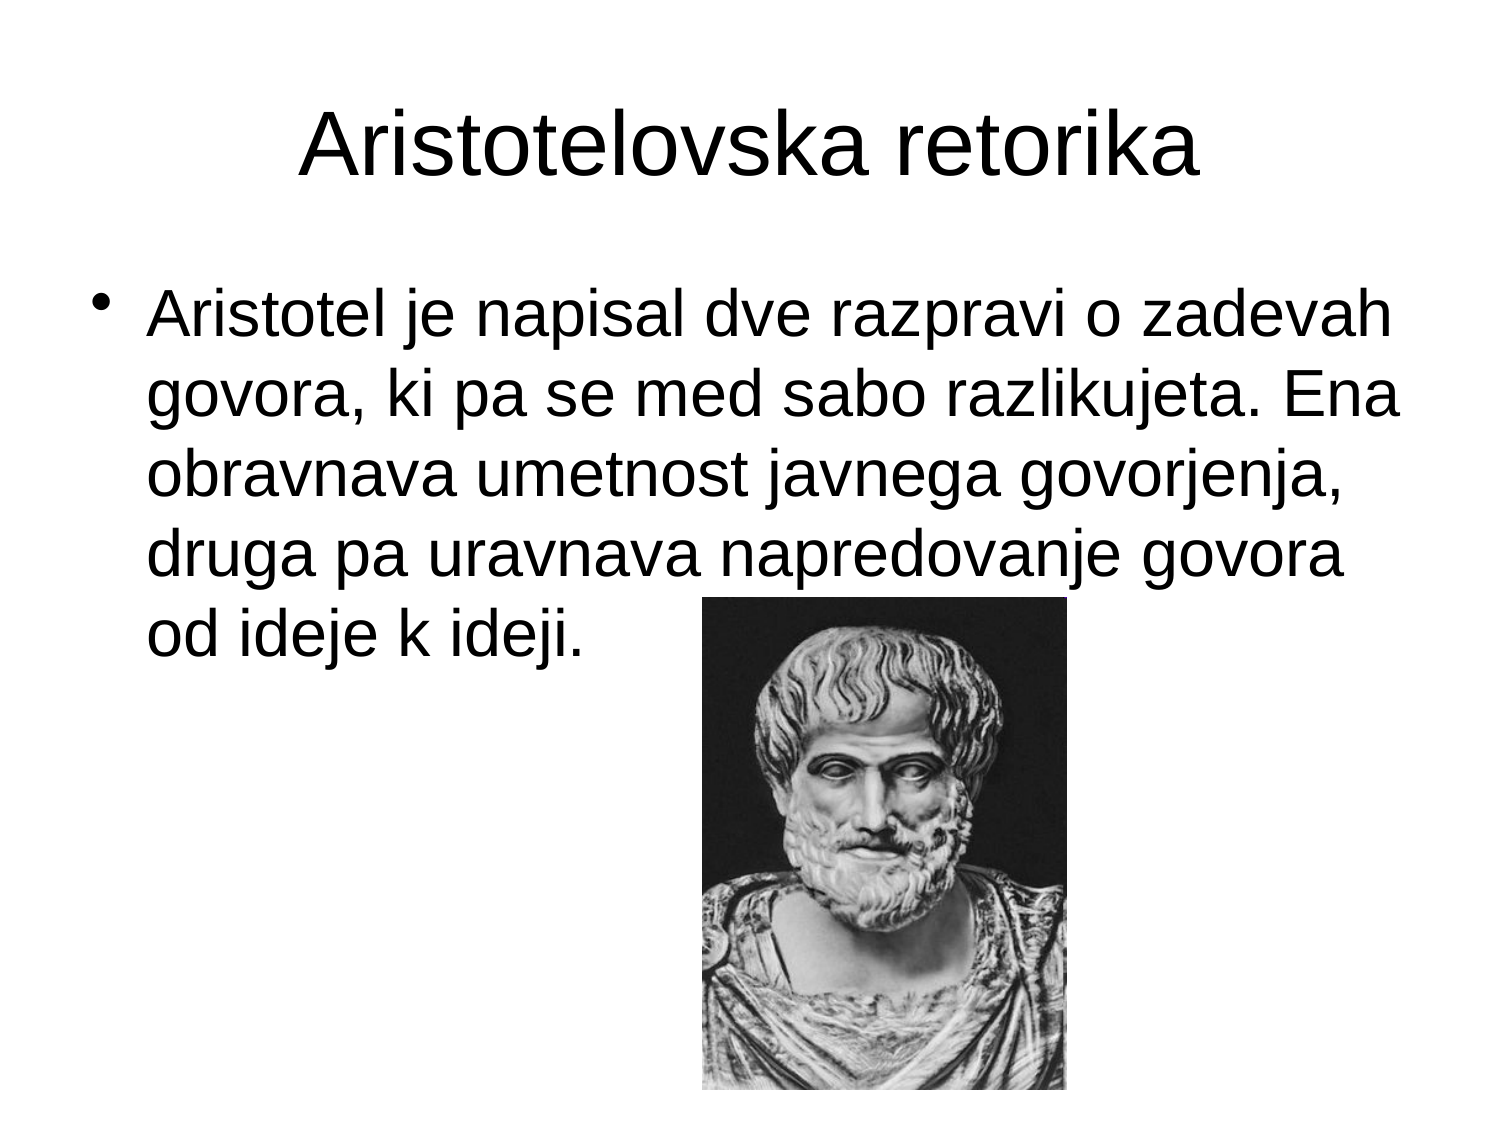

# Aristotelovska retorika
Aristotel je napisal dve razpravi o zadevah govora, ki pa se med sabo razlikujeta. Ena obravnava umetnost javnega govorjenja, druga pa uravnava napredovanje govora od ideje k ideji.